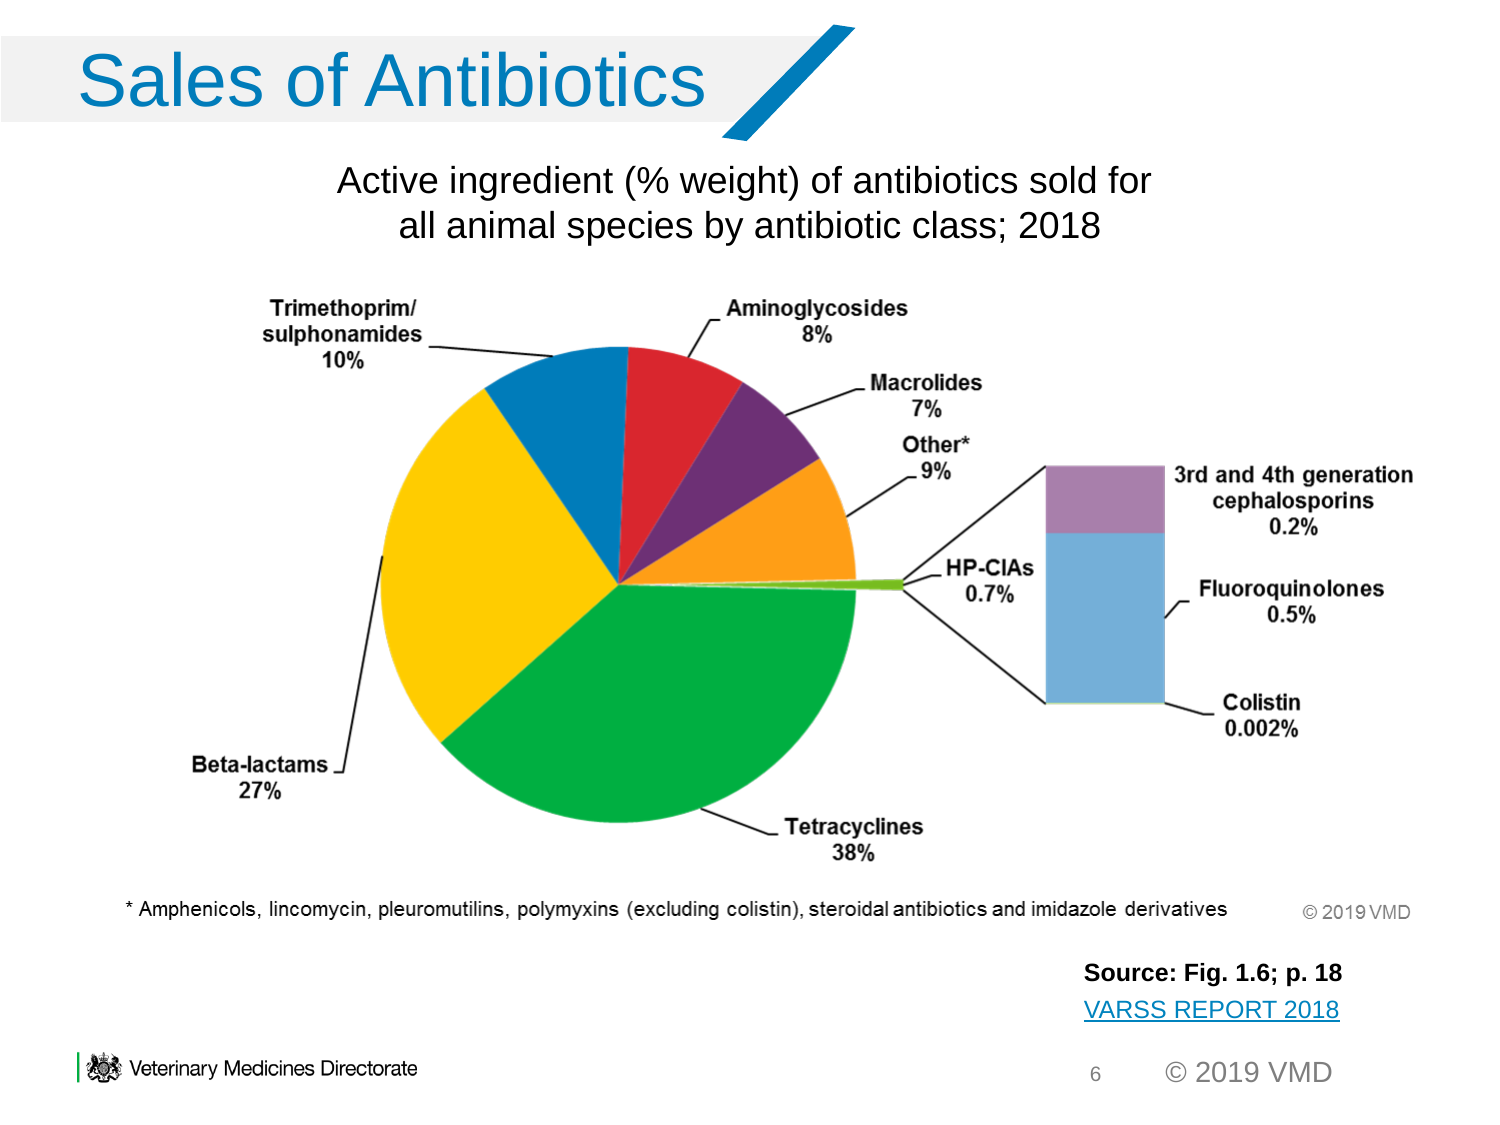

# Sales of Antibiotics
Active ingredient (% weight) of antibiotics sold for
all animal species by antibiotic class; 2018
Source: Fig. 1.6; p. 18
VARSS REPORT 2018
2